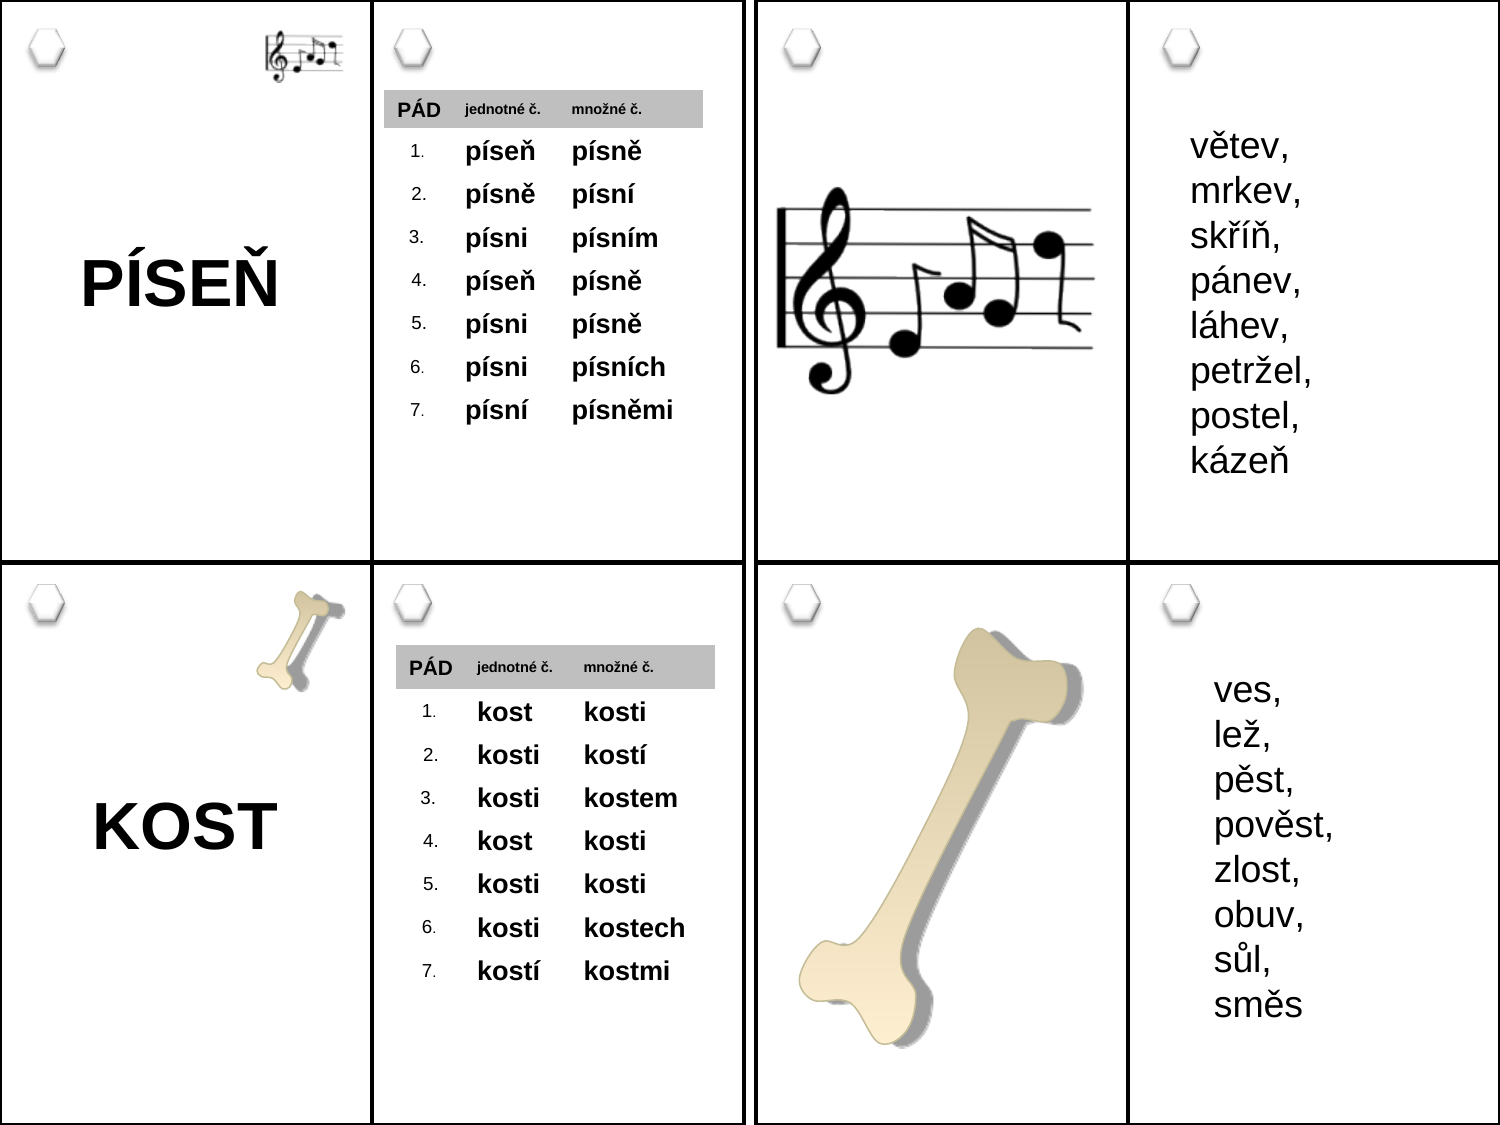

| PÁD | jednotné č. | množné č. |
| --- | --- | --- |
| 1. | píseň | písně |
| 2. | písně | písní |
| 3. | písni | písním |
| 4. | píseň | písně |
| 5. | písni | písně |
| 6. | písni | písních |
| 7. | písní | písněmi |
větev, mrkev, skříň, pánev, láhev, petržel, postel, kázeň
PÍSEŇ
| PÁD | jednotné č. | množné č. |
| --- | --- | --- |
| 1. | kost | kosti |
| 2. | kosti | kostí |
| 3. | kosti | kostem |
| 4. | kost | kosti |
| 5. | kosti | kosti |
| 6. | kosti | kostech |
| 7. | kostí | kostmi |
ves, lež, pěst, pověst, zlost, obuv, sůl, směs
KOST